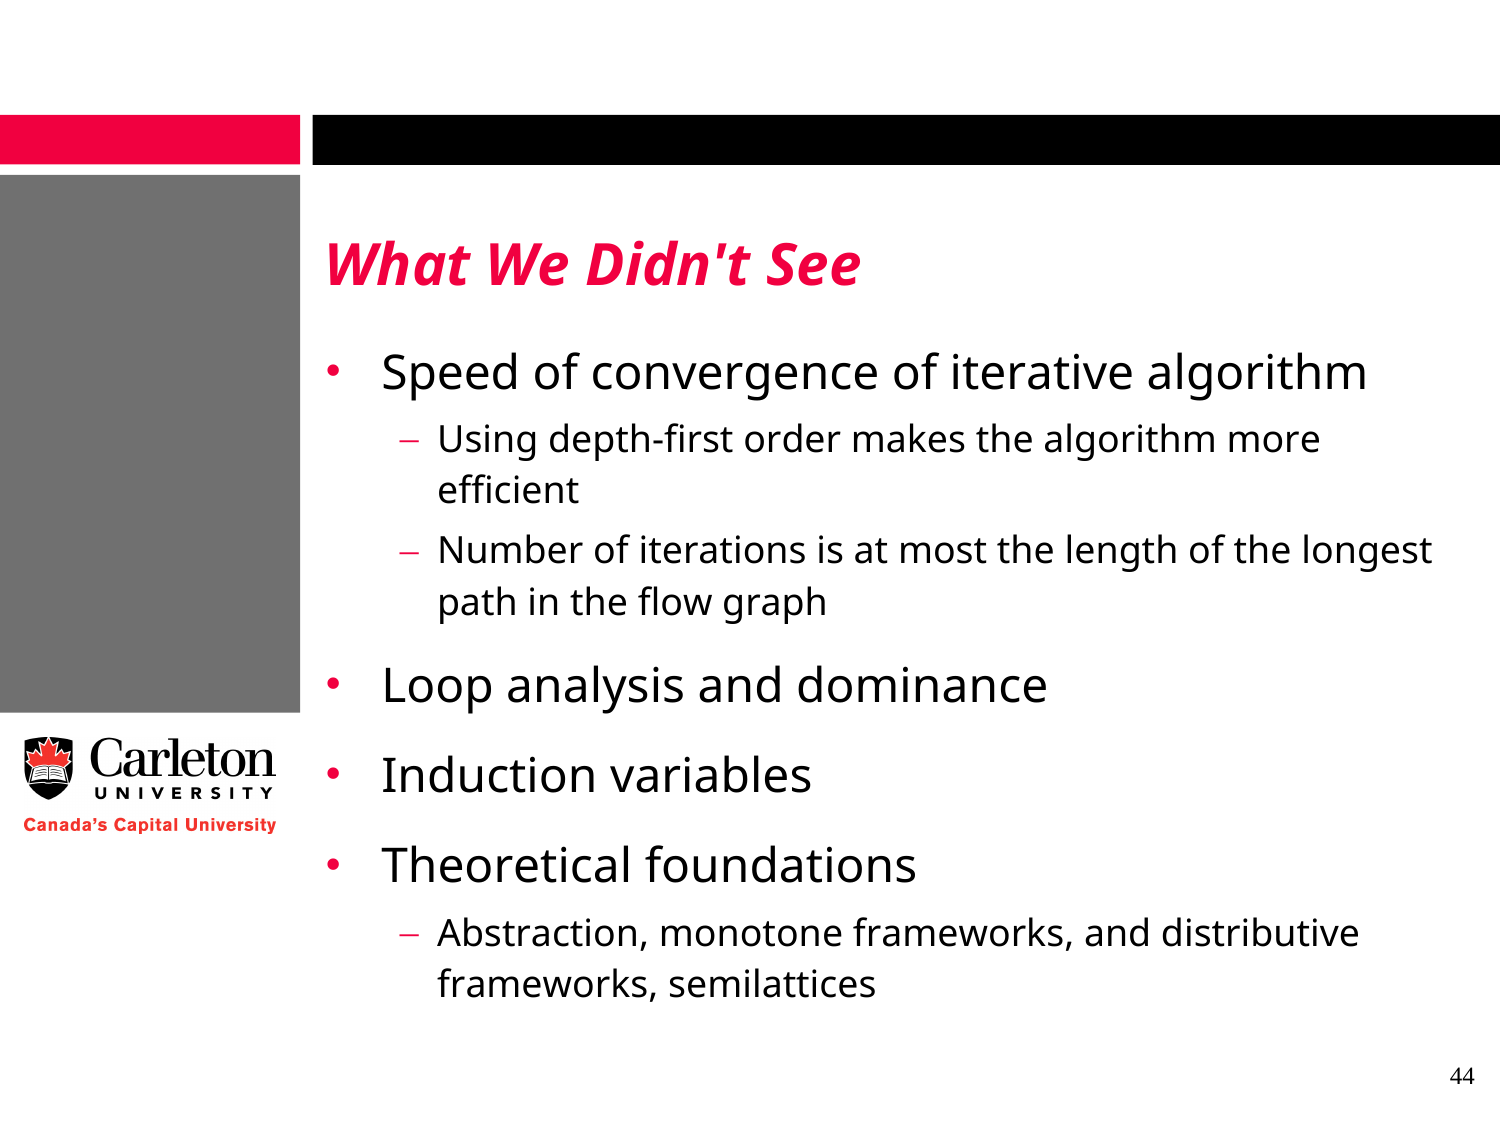

# What We Didn't See
Speed of convergence of iterative algorithm
Using depth-first order makes the algorithm more efficient
Number of iterations is at most the length of the longest path in the flow graph
Loop analysis and dominance
Induction variables
Theoretical foundations
Abstraction, monotone frameworks, and distributive frameworks, semilattices
44